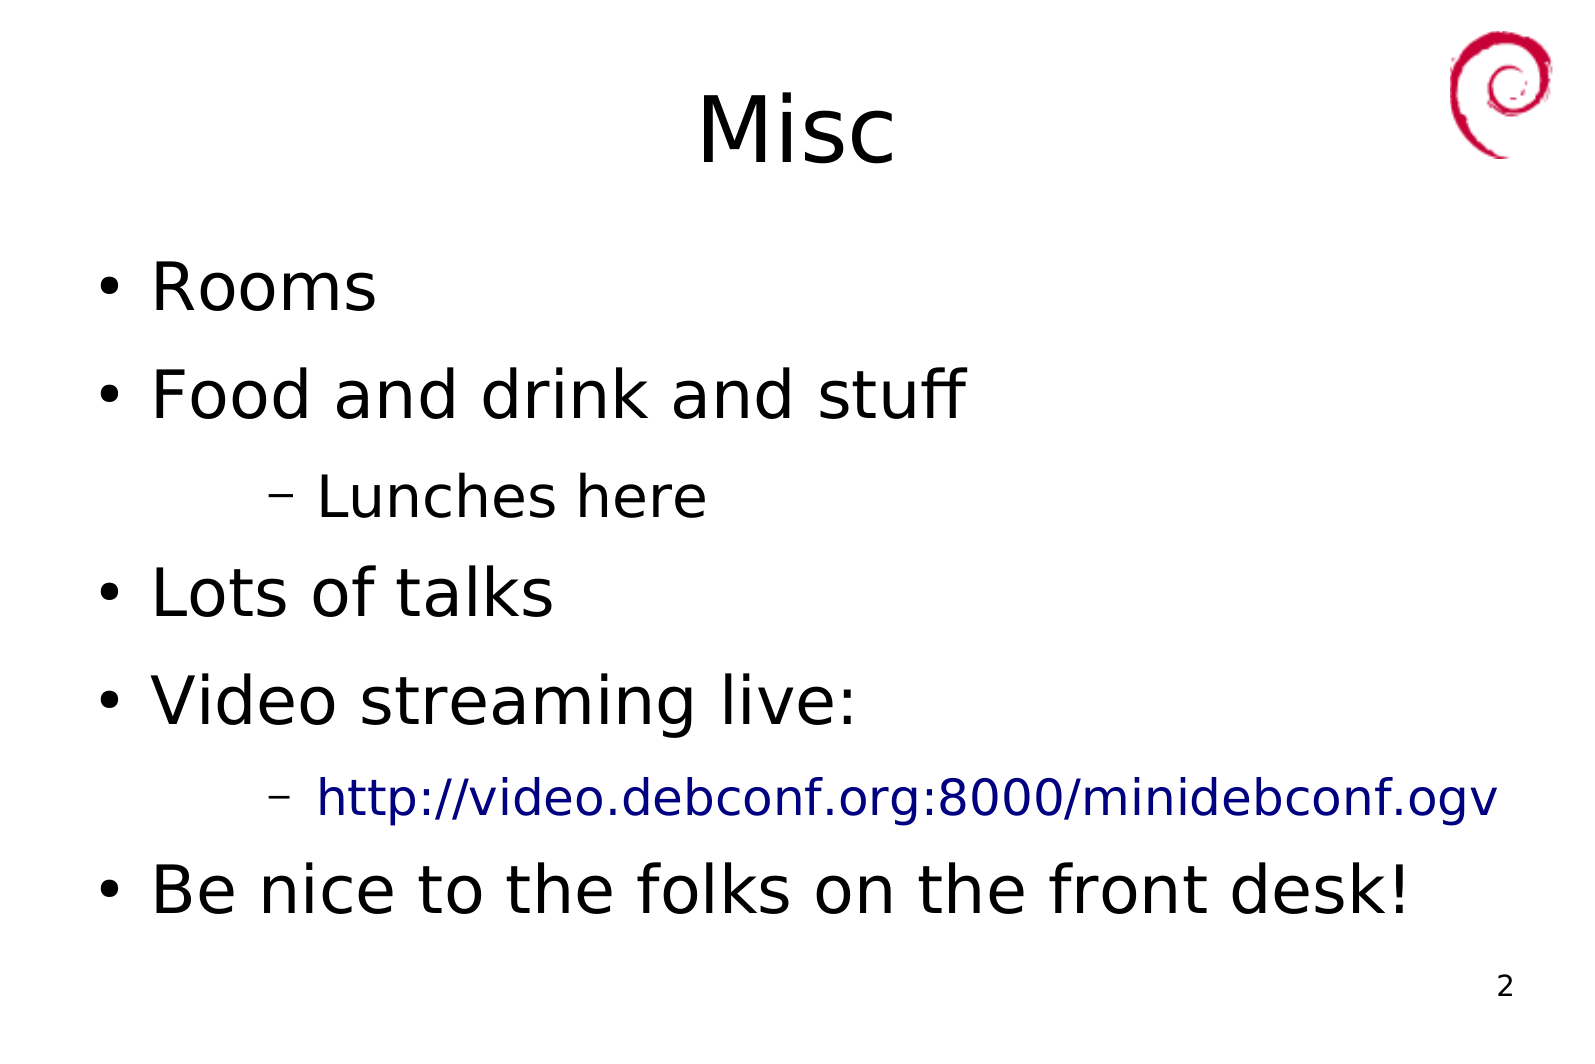

# Misc
Rooms
Food and drink and stuff
Lunches here
Lots of talks
Video streaming live:
http://video.debconf.org:8000/minidebconf.ogv
Be nice to the folks on the front desk!
2